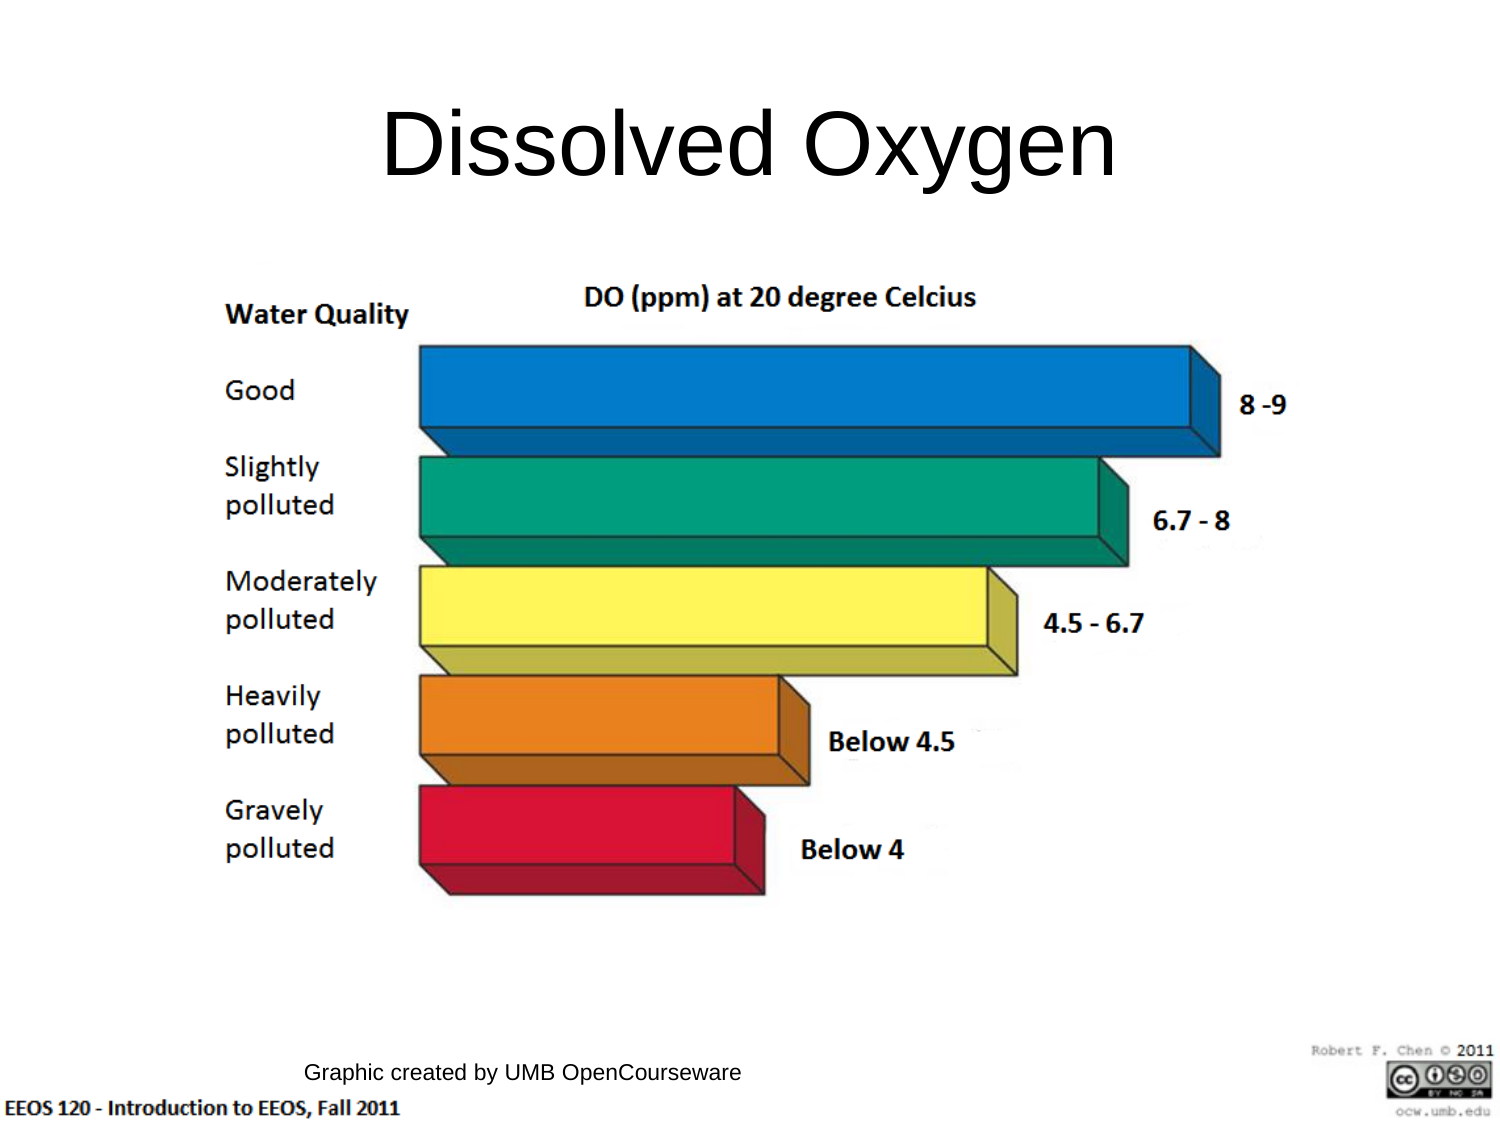

# Dissolved Oxygen
Graphic created by UMB OpenCourseware